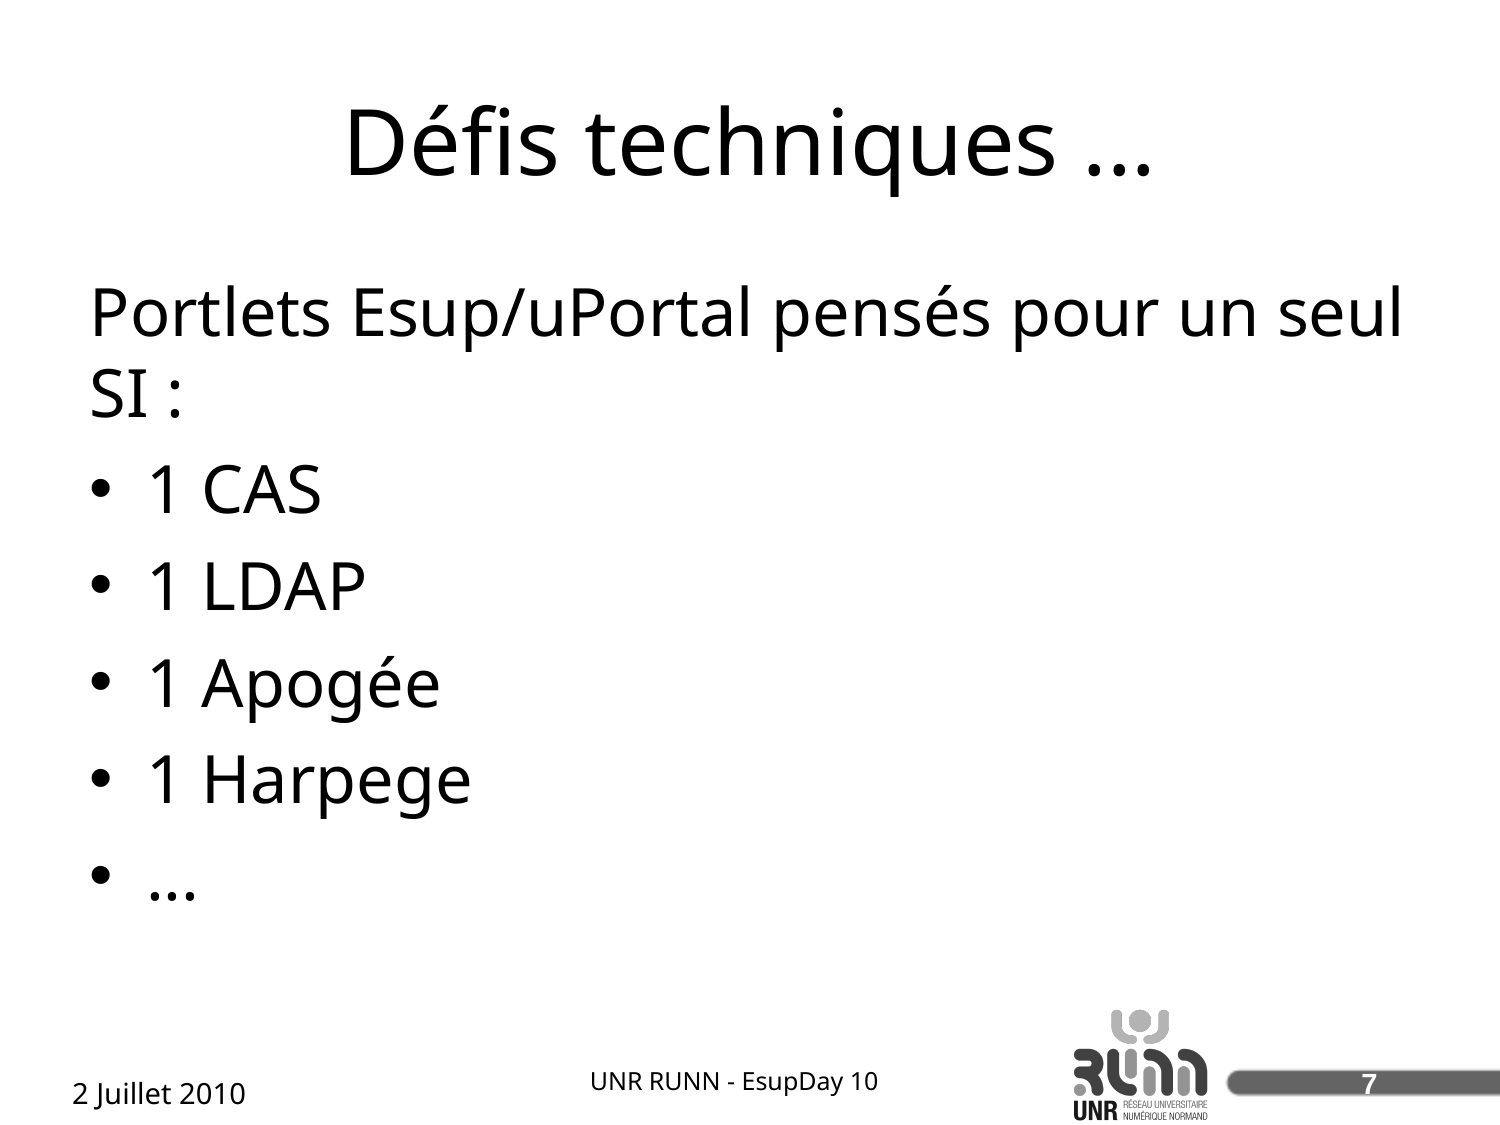

# Défis techniques ...
Portlets Esup/uPortal pensés pour un seul SI :
1 CAS
1 LDAP
1 Apogée
1 Harpege
...
UNR RUNN - EsupDay 10
2 Juillet 2010